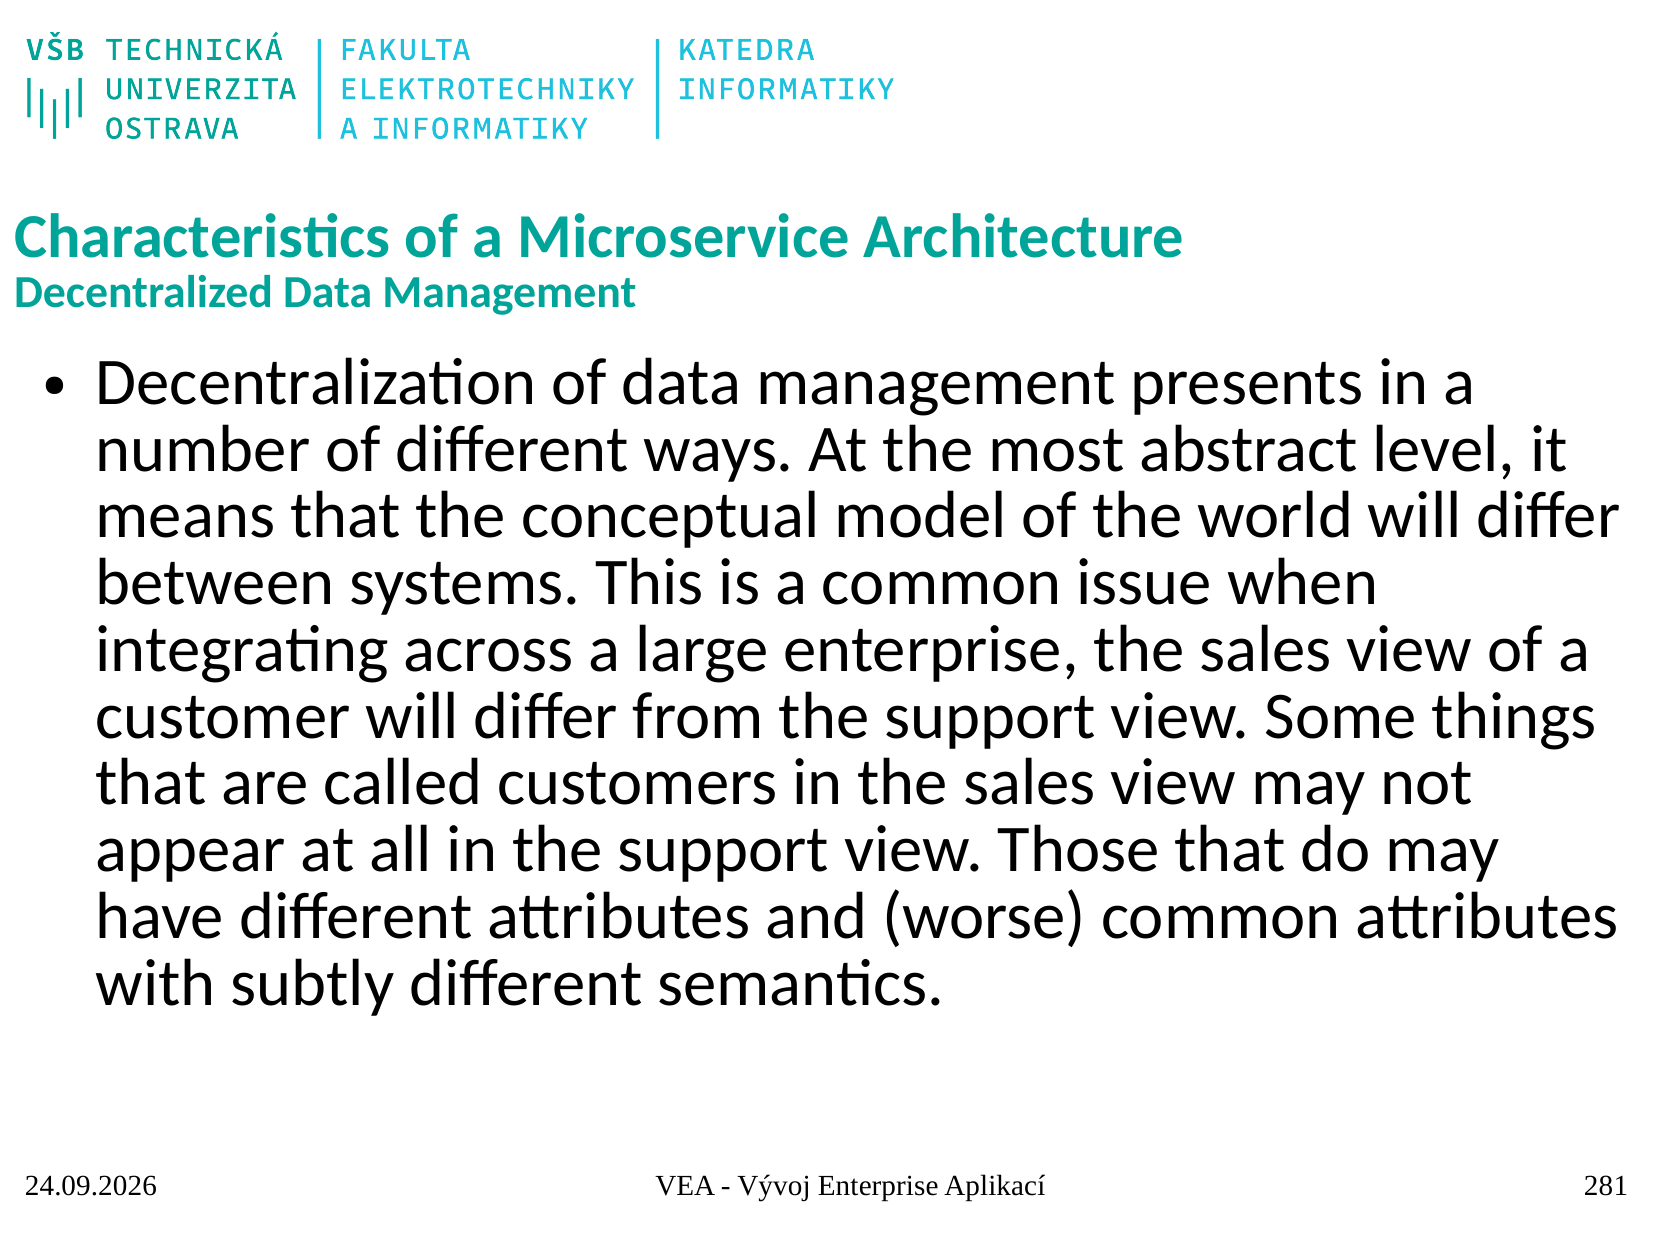

# Characteristics of a Microservice Architecture Decentralized Data Management
Decentralization of data management presents in a number of different ways. At the most abstract level, it means that the conceptual model of the world will differ between systems. This is a common issue when integrating across a large enterprise, the sales view of a customer will differ from the support view. Some things that are called customers in the sales view may not appear at all in the support view. Those that do may have different attributes and (worse) common attributes with subtly different semantics.
VEA - Vývoj Enterprise Aplikací
281